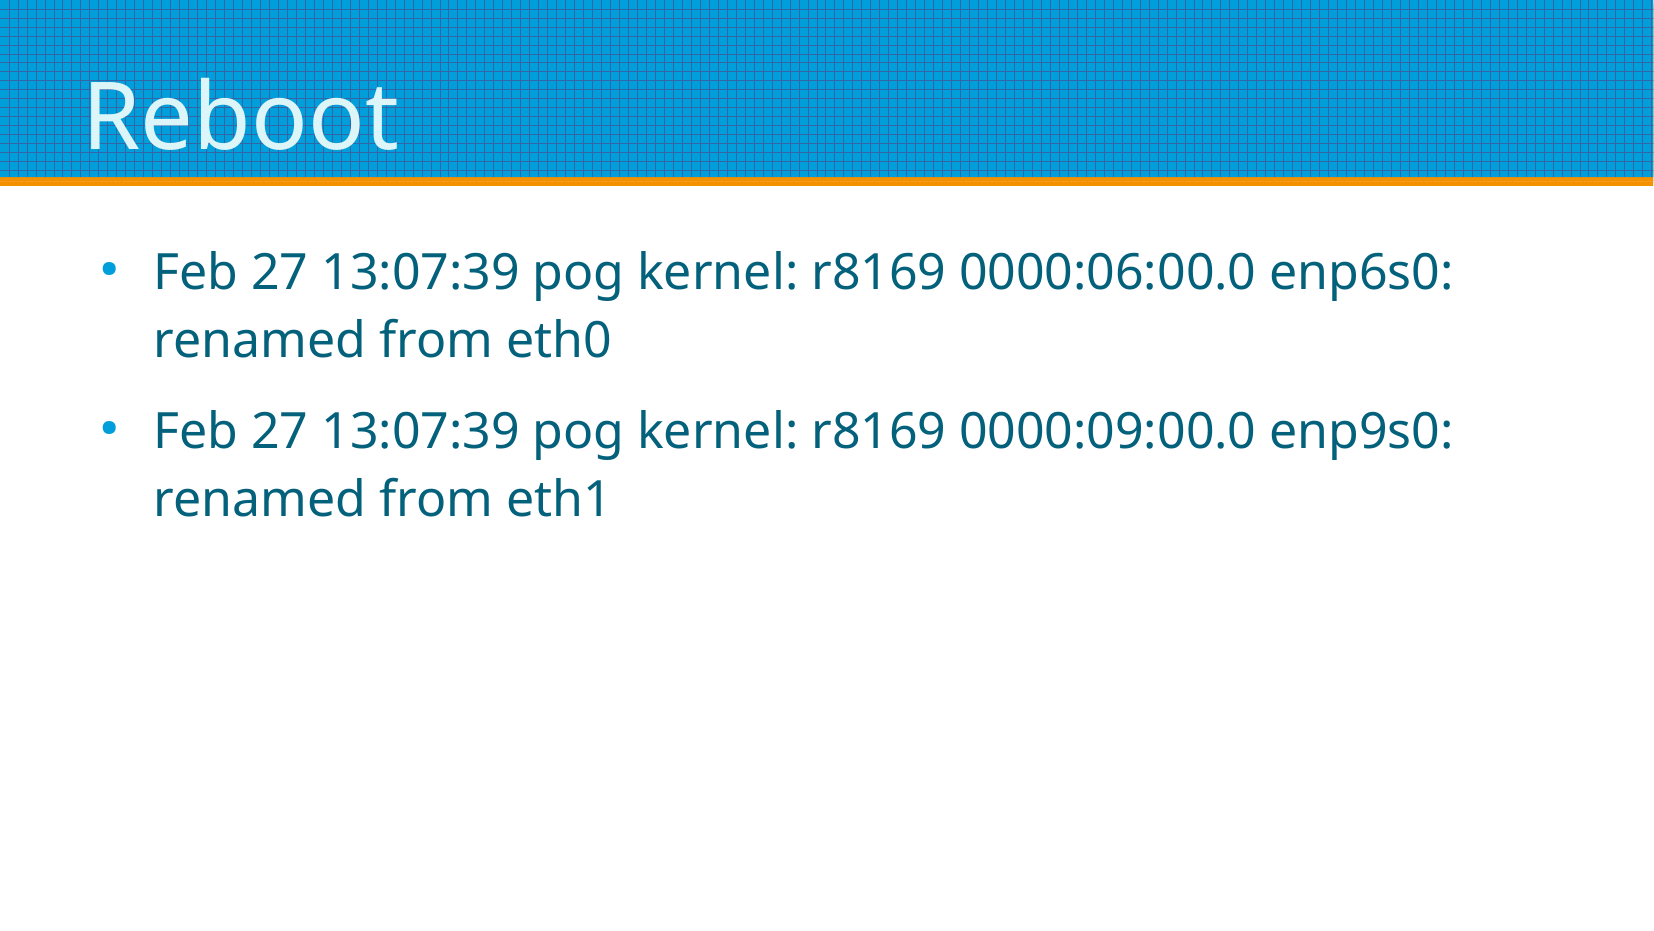

# Reboot
Feb 27 13:07:39 pog kernel: r8169 0000:06:00.0 enp6s0: renamed from eth0
Feb 27 13:07:39 pog kernel: r8169 0000:09:00.0 enp9s0: renamed from eth1